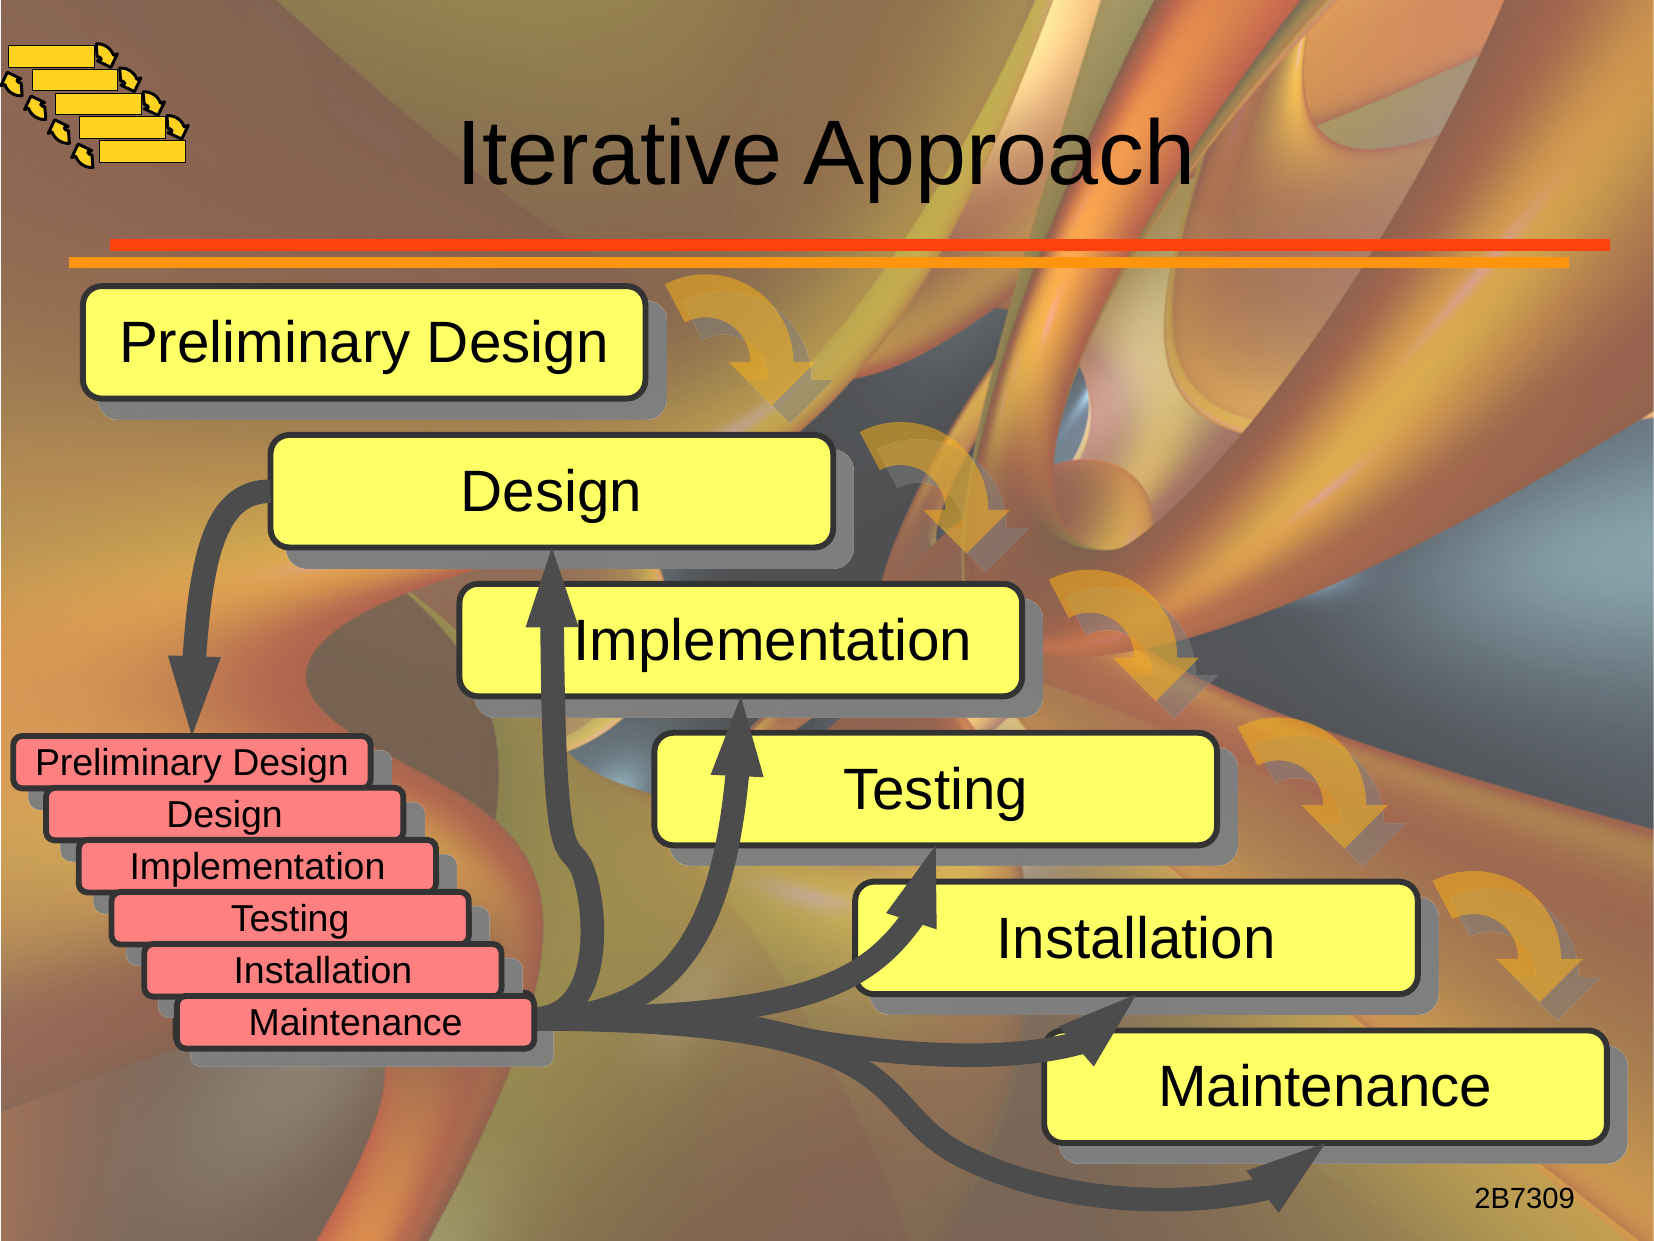

# Iterative Approach
Preliminary Design
Design
 Implementation
Testing
Preliminary Design
Design
Implementation
Installation
Testing
Installation
Maintenance
Maintenance